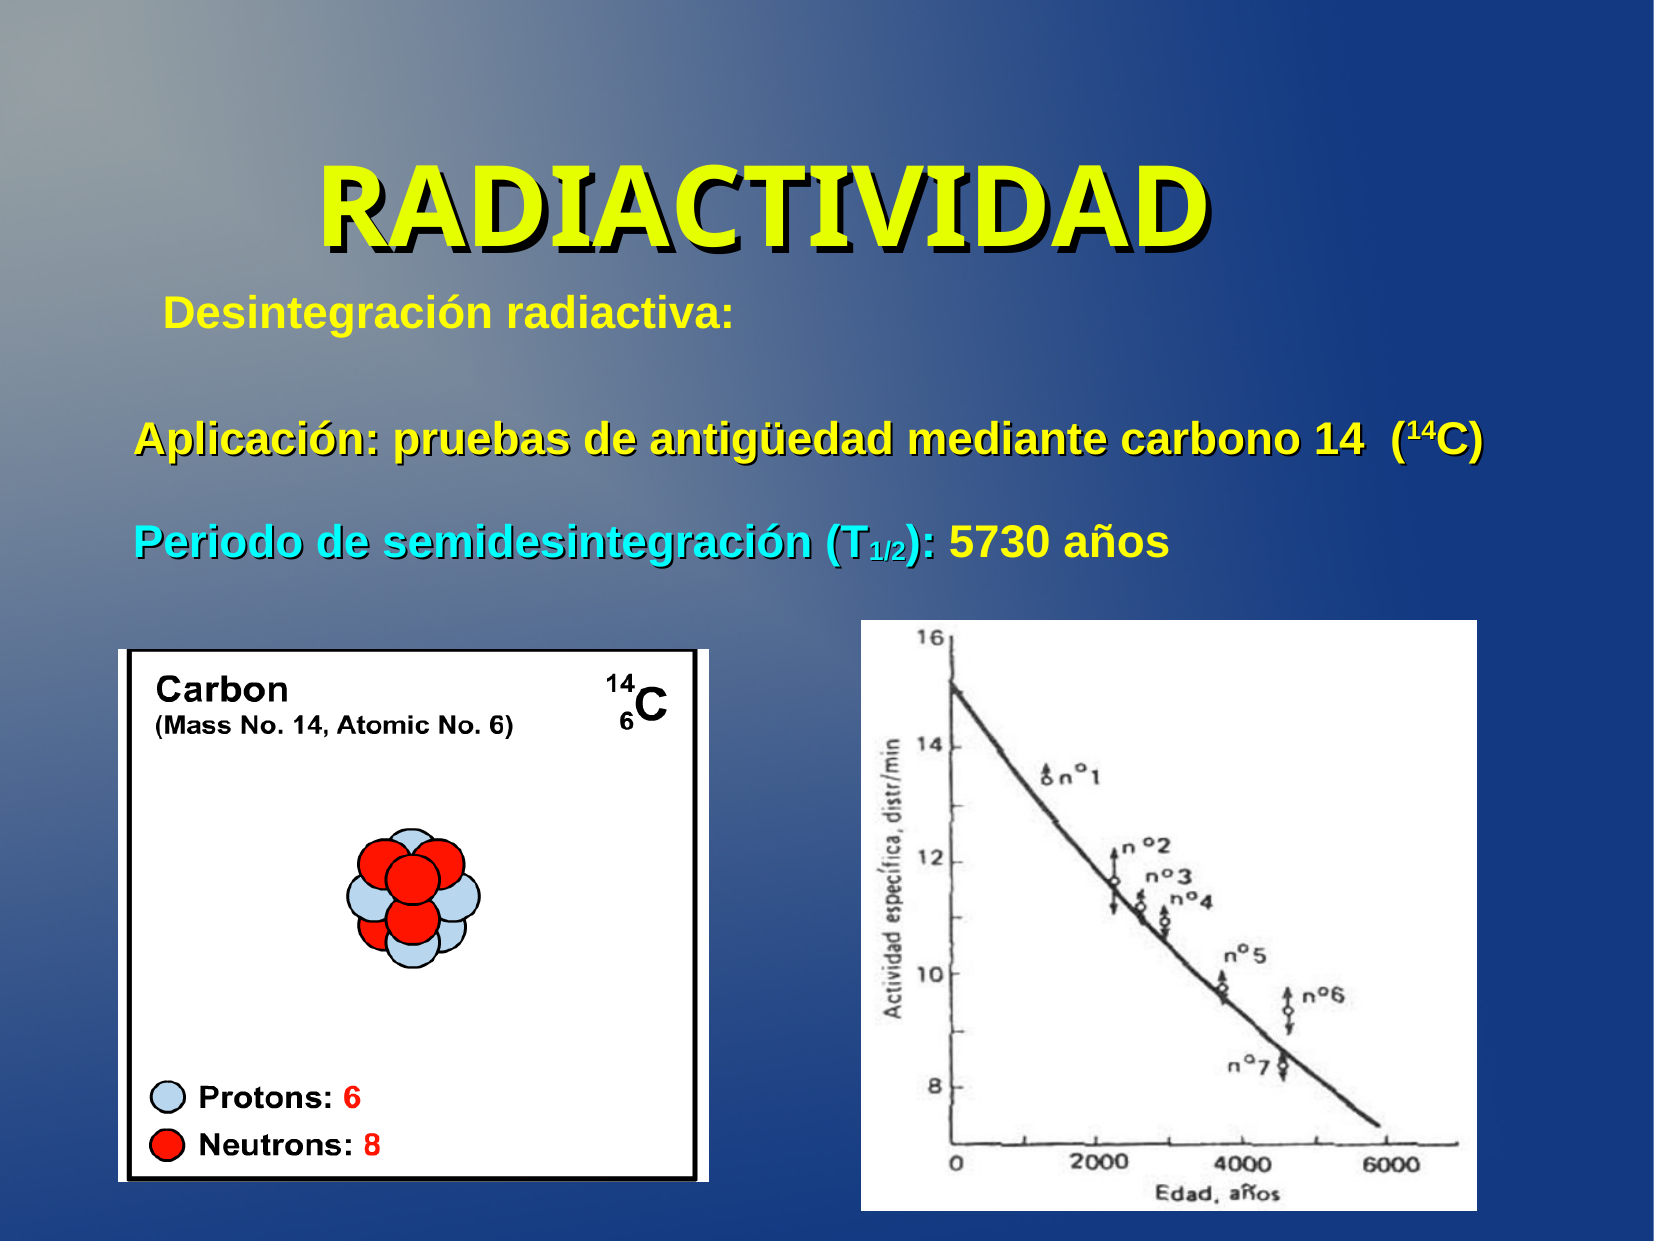

# RADIACTIVIDAD
Desintegración radiactiva:
Aplicación: pruebas de antigüedad mediante carbono 14 (14C)
Periodo de semidesintegración (T1/2): 5730 años